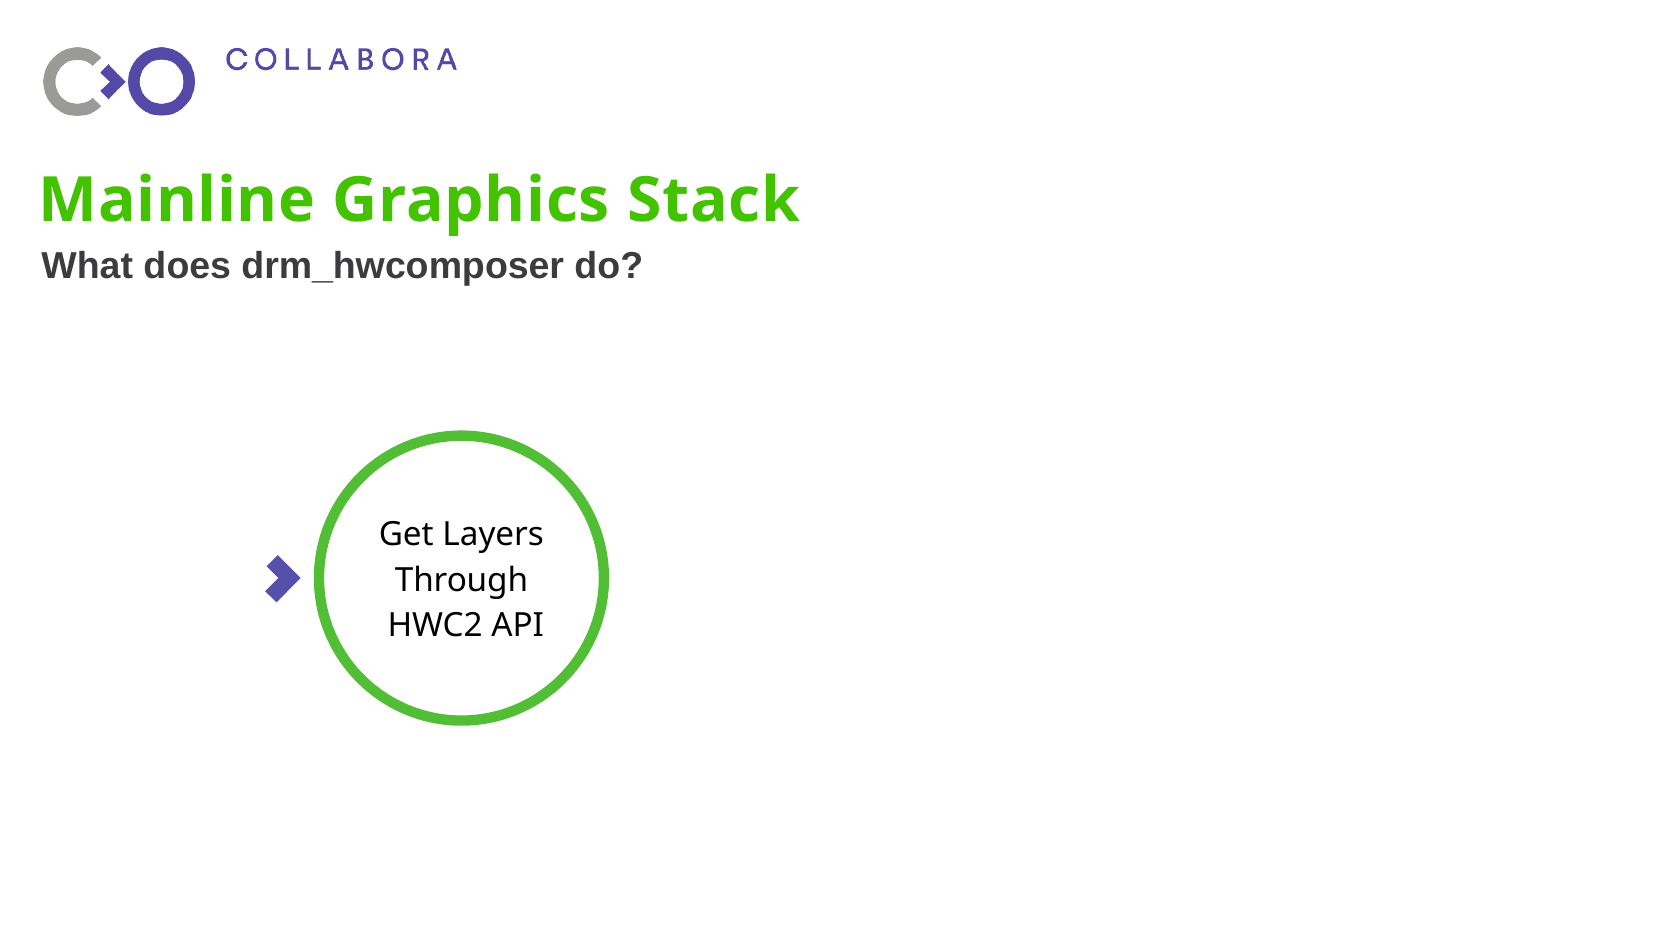

# Mainline Graphics Stack
What does drm_hwcomposer do?
Get Layers
Through
 HWC2 API